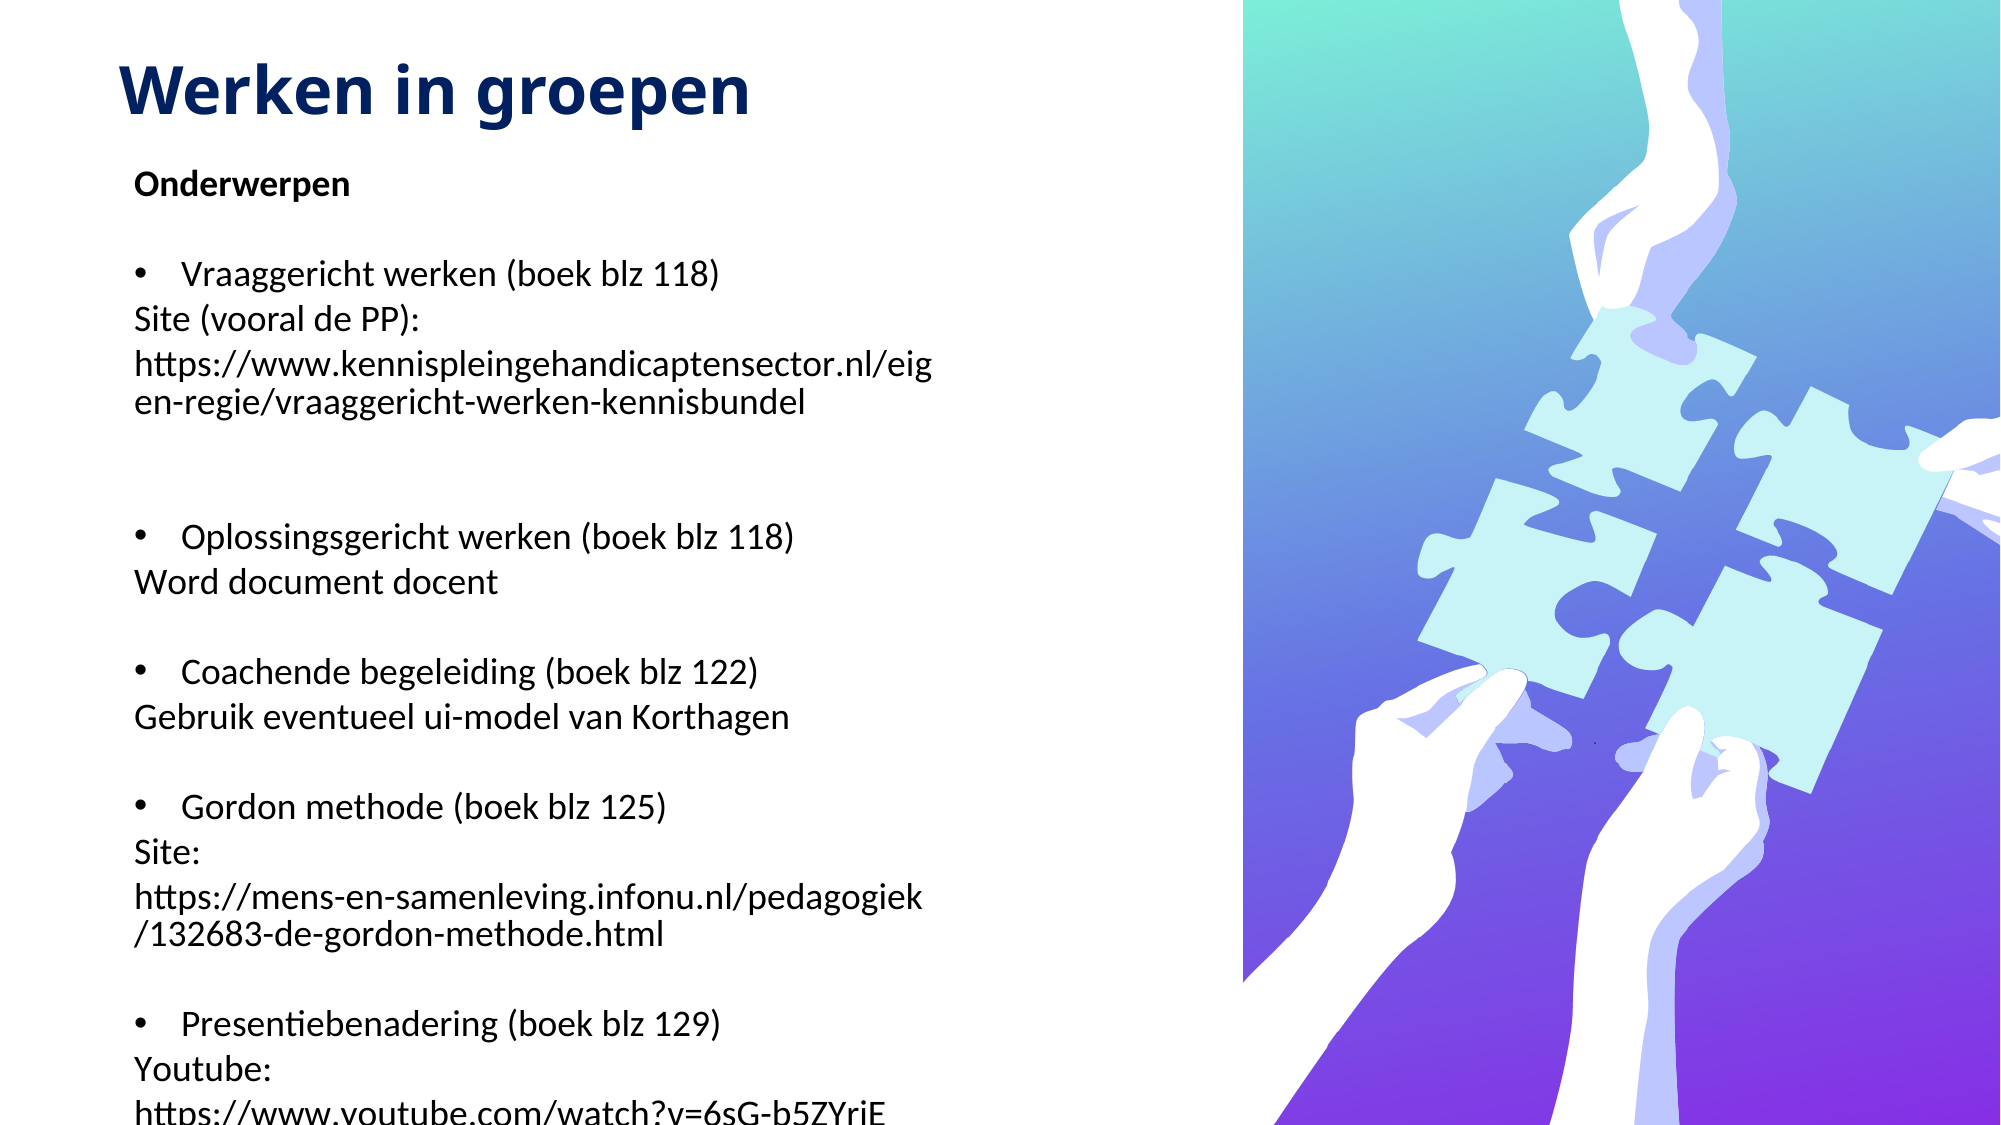

Werken in groepen
# Personeelszaken, dia 8
Onderwerpen
Vraaggericht werken (boek blz 118)
Site (vooral de PP): https://www.kennispleingehandicaptensector.nl/eigen-regie/vraaggericht-werken-kennisbundel
Oplossingsgericht werken (boek blz 118)
Word document docent
Coachende begeleiding (boek blz 122)
Gebruik eventueel ui-model van Korthagen
Gordon methode (boek blz 125)
Site: https://mens-en-samenleving.infonu.nl/pedagogiek/132683-de-gordon-methode.html
Presentiebenadering (boek blz 129)
Youtube: https://www.youtube.com/watch?v=6sG-b5ZYriE